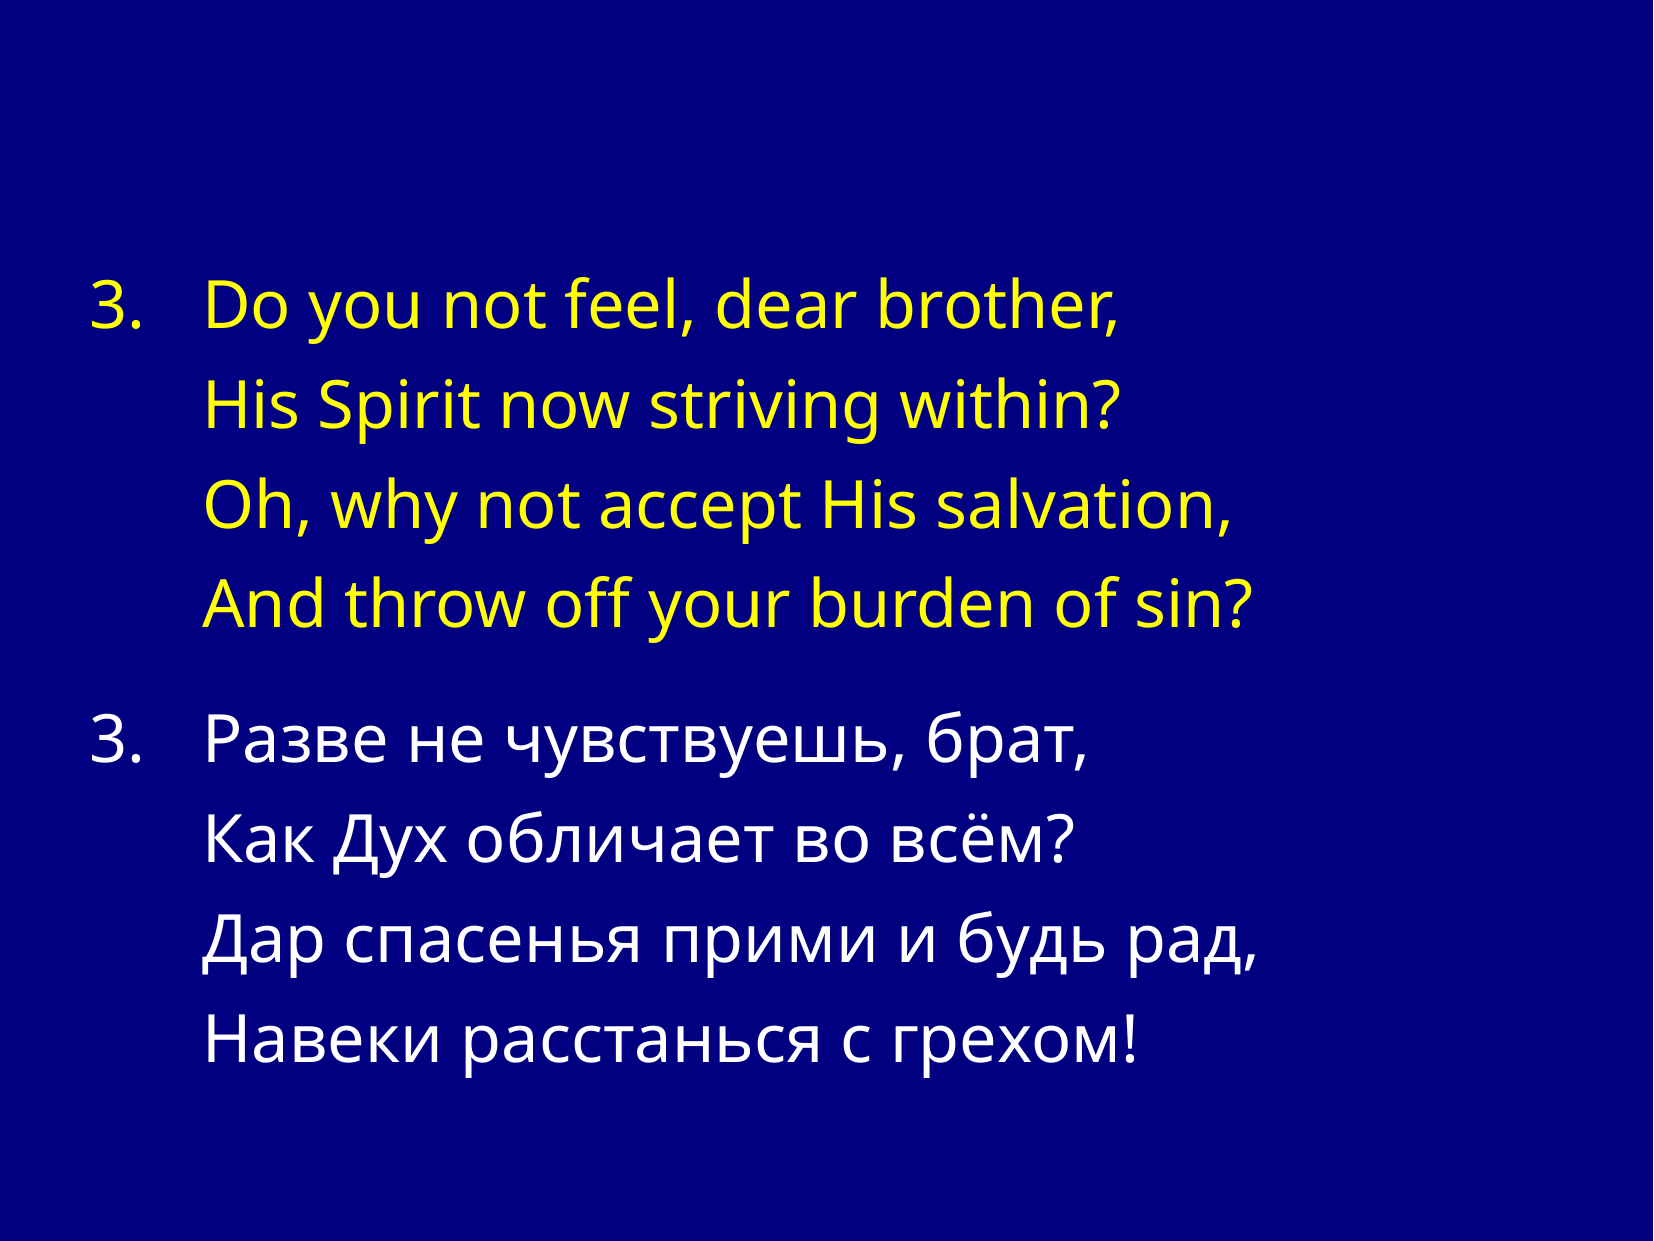

3.	Do you not feel, dear brother,
	His Spirit now striving within?
	Oh, why not accept His salvation,
	And throw off your burden of sin?
3.	Разве не чувствуешь, брат,
	Как Дух обличает во всём?
	Дар спасенья прими и будь рад,
	Навеки расстанься с грехом!